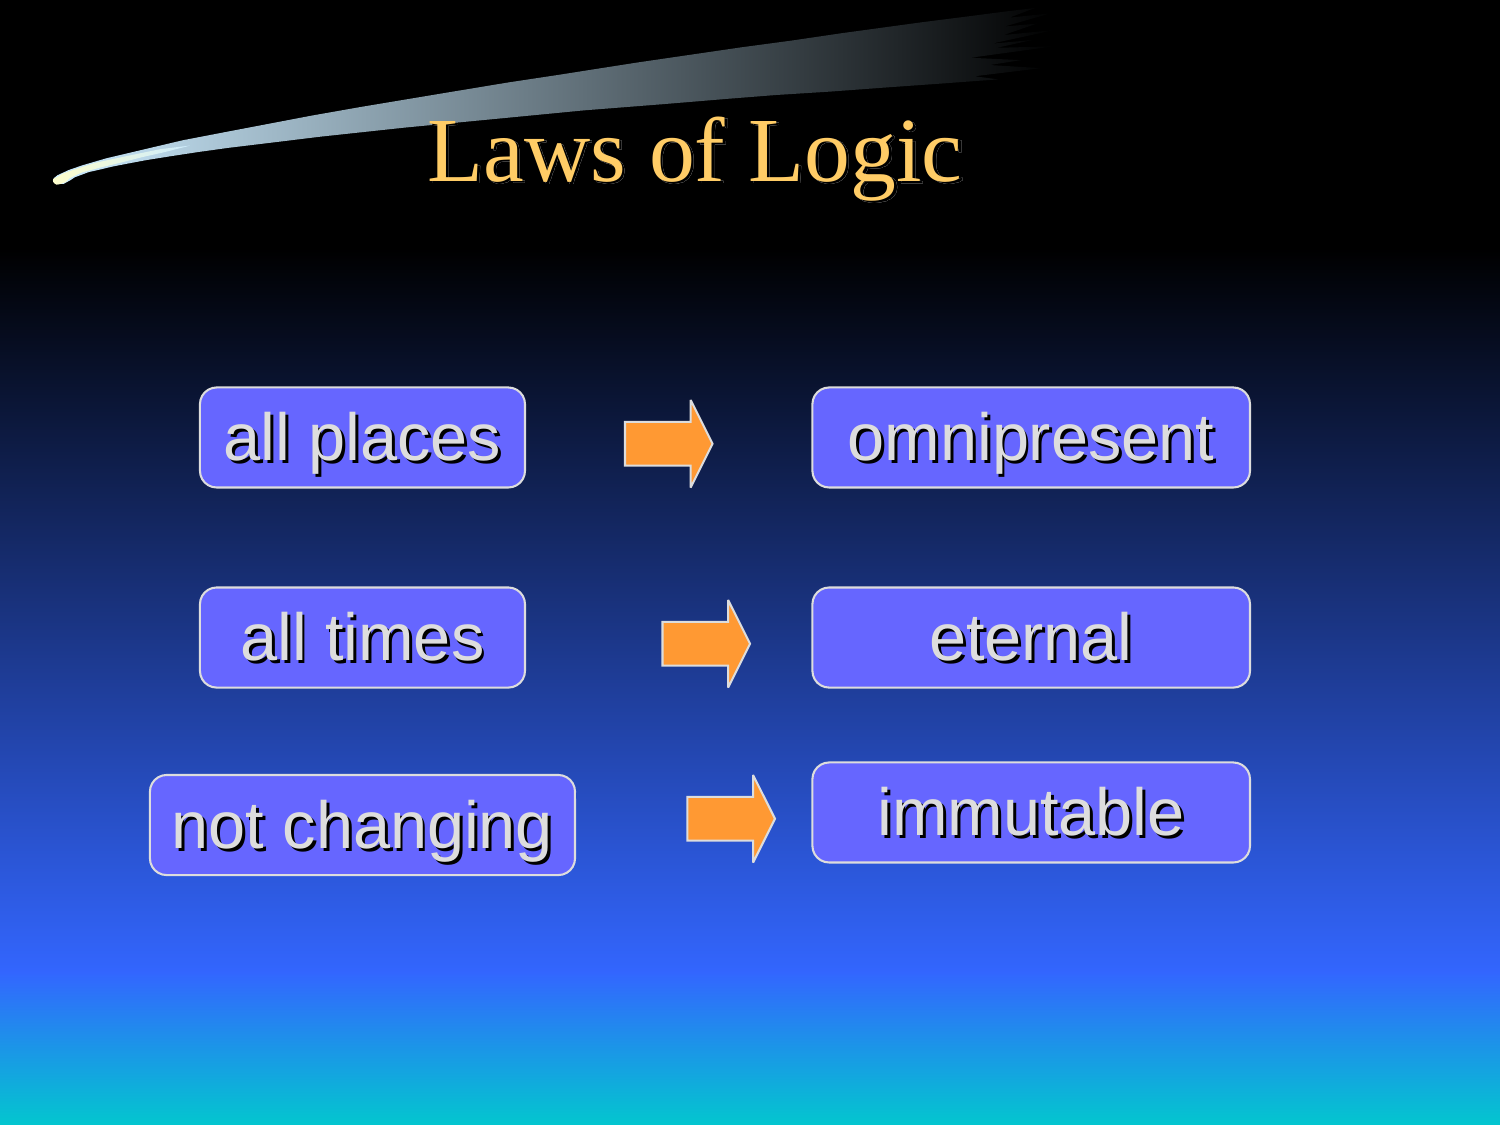

# Laws of Logic
all places
omnipresent
all times
eternal
immutable
not changing